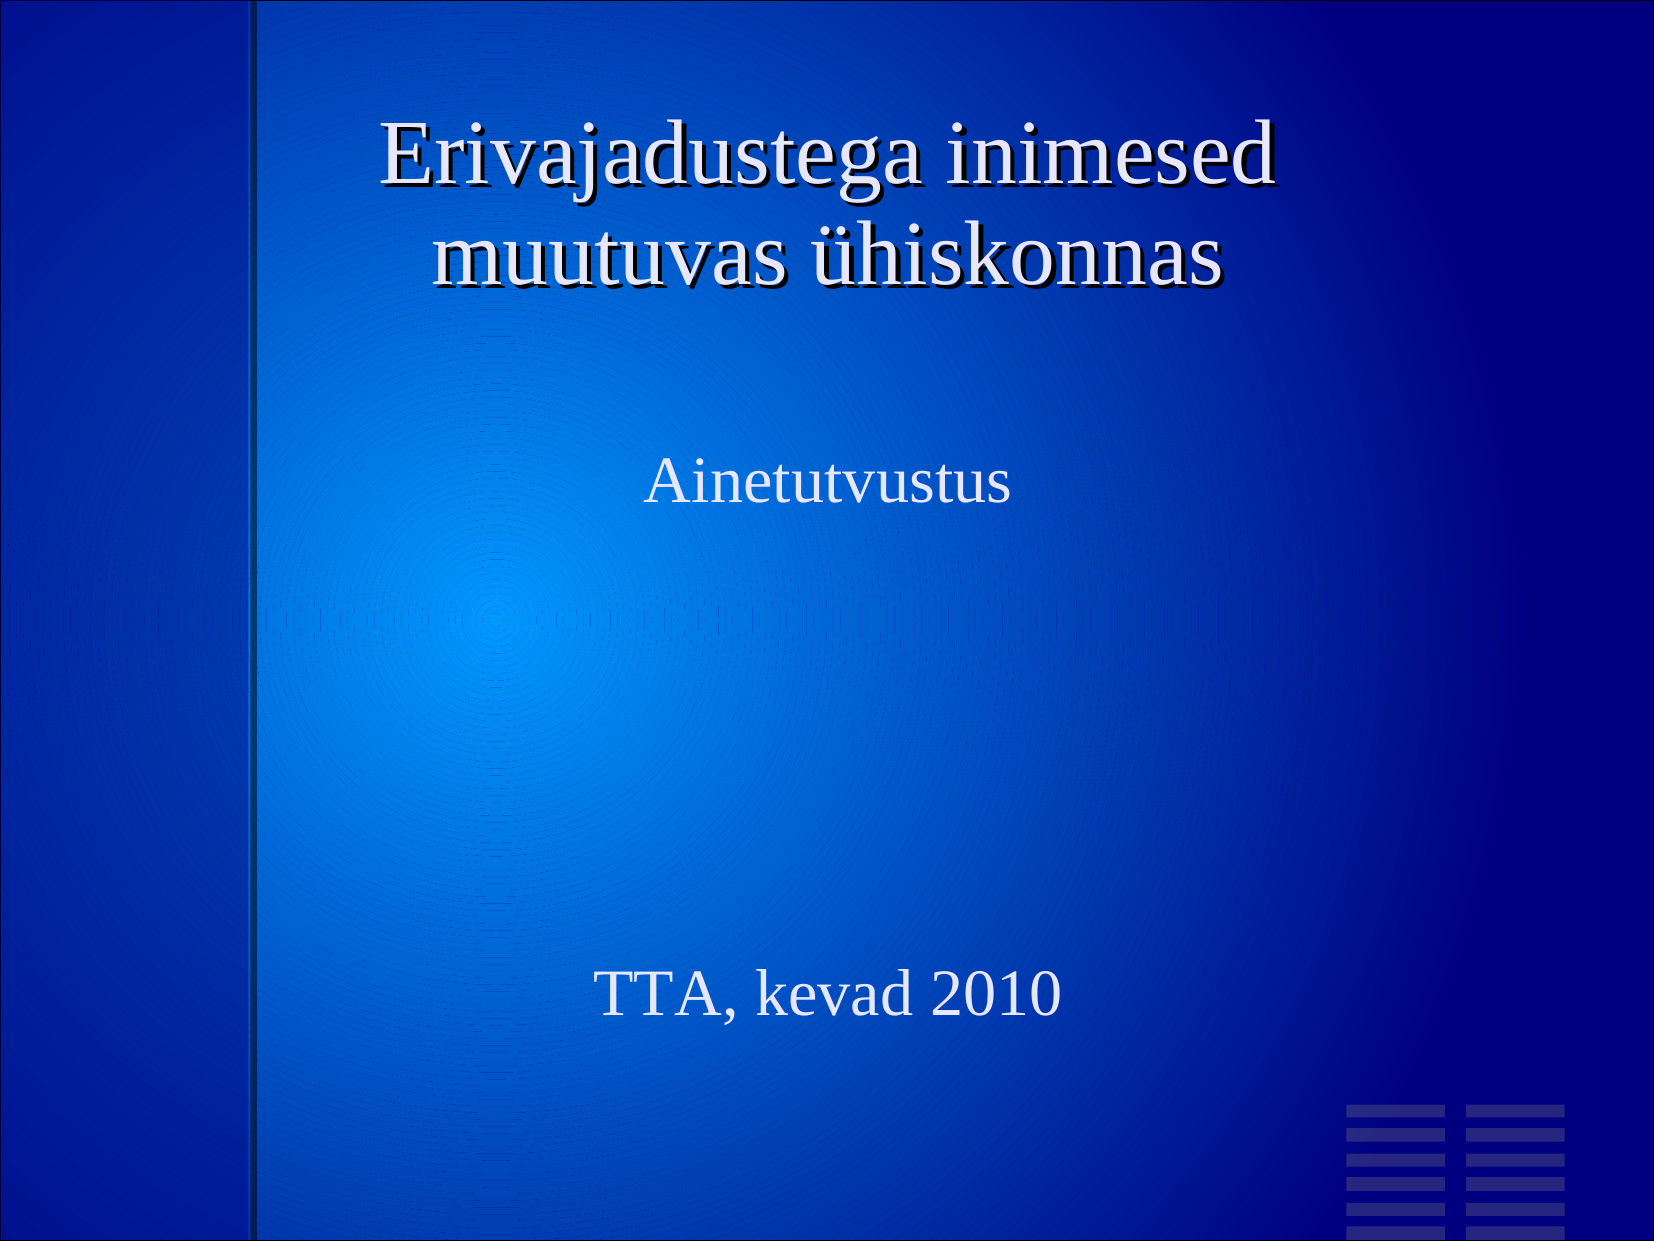

# Erivajadustega inimesed muutuvas ühiskonnas
Ainetutvustus
TTA, kevad 2010